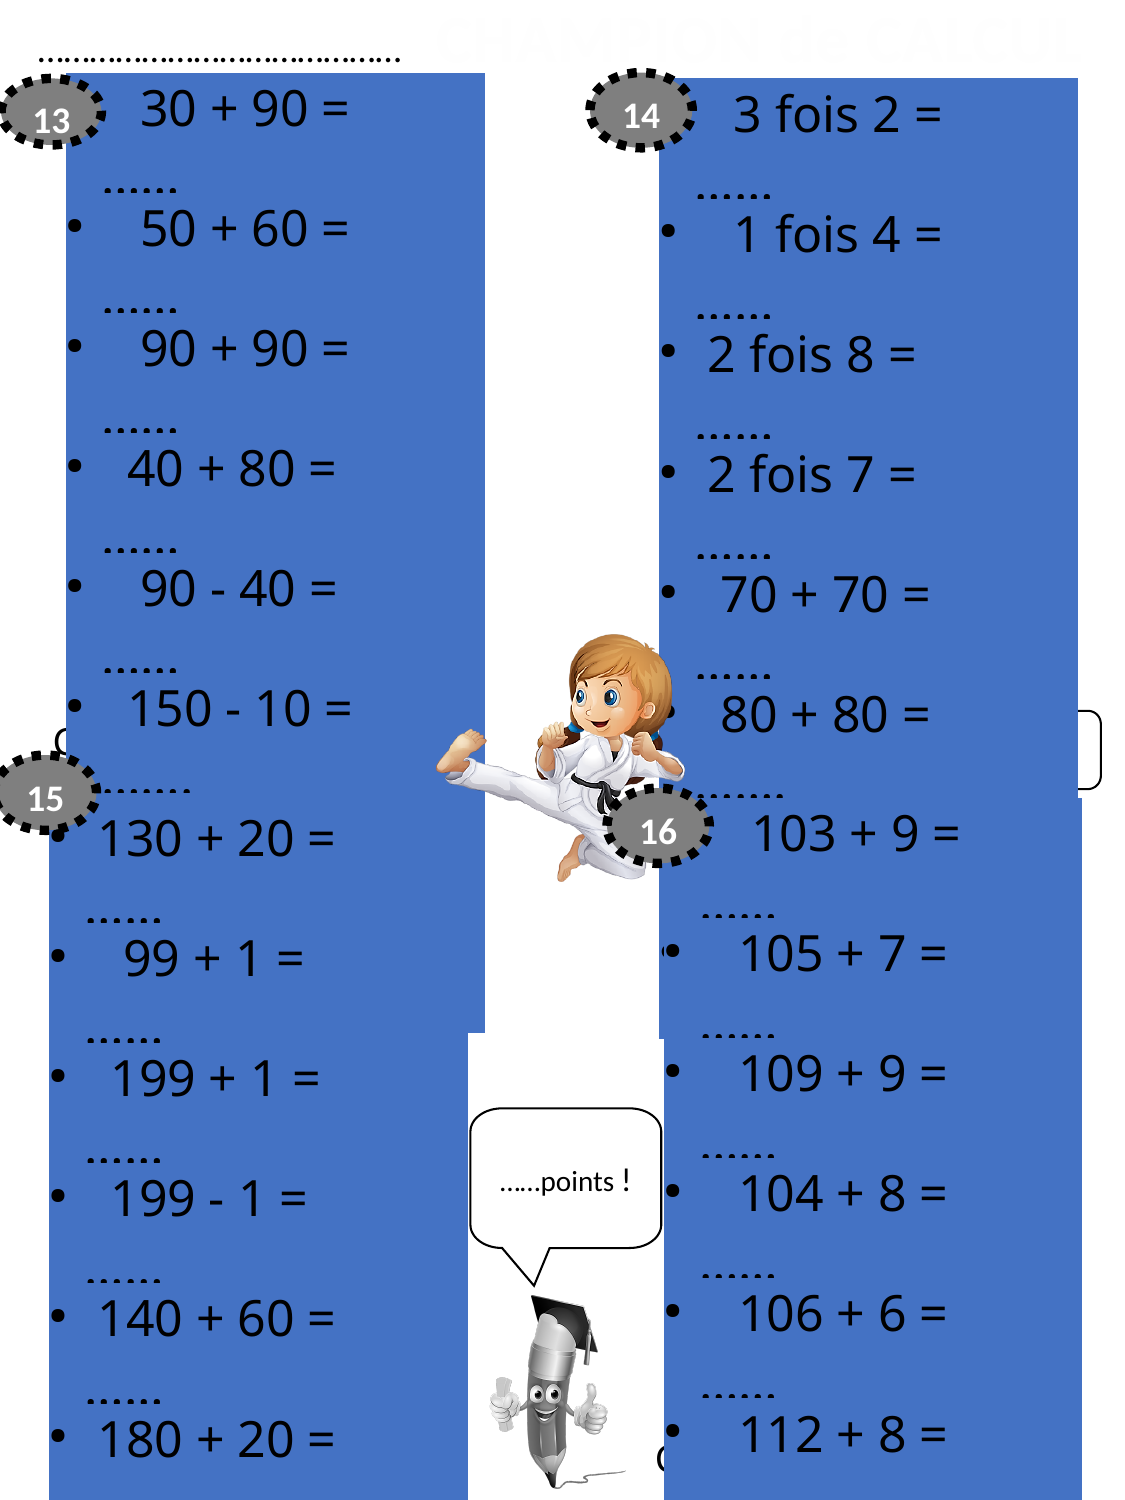

CHAMPION de CALCUL
……………………………………
14
| 30 + 90 = …… | |
| --- | --- |
| 50 + 60 = …… | |
| 90 + 90 = …… | |
| 40 + 80 = …… | |
| 90 - 40 = …… | |
| 150 - 10 = ……. | |
| 120 - 20 = …… | |
| 90 - 60 = …… | |
13
| 3 fois 2 = …… | |
| --- | --- |
| 1 fois 4 = …… | |
| 2 fois 8 = …… | |
| 2 fois 7 = …… | |
| 70 + 70 = …… | |
| 80 + 80 = ……. | |
| 90 + 90 = …… | |
| 100 + 100 = …… | |
Compte tes points :
…..
Compte tes points :
…..
15
16
| 103 + 9 = …… | |
| --- | --- |
| 105 + 7 = …… | |
| 109 + 9 = …… | |
| 104 + 8 = …… | |
| 106 + 6 = …… | |
| 112 + 8 = ……. | |
| 120 - 3 = …… | |
| 110 - 30 = …… | |
| 130 + 20 = …… | |
| --- | --- |
| 99 + 1 = …… | |
| 199 + 1 = …… | |
| 199 - 1 = …… | |
| 140 + 60 = …… | |
| 180 + 20 = ……. | |
| 130 - 40 = …… | |
| 100 - 80 = …… | |
……points !
Compte tes points :
……
Compte tes points :
…..